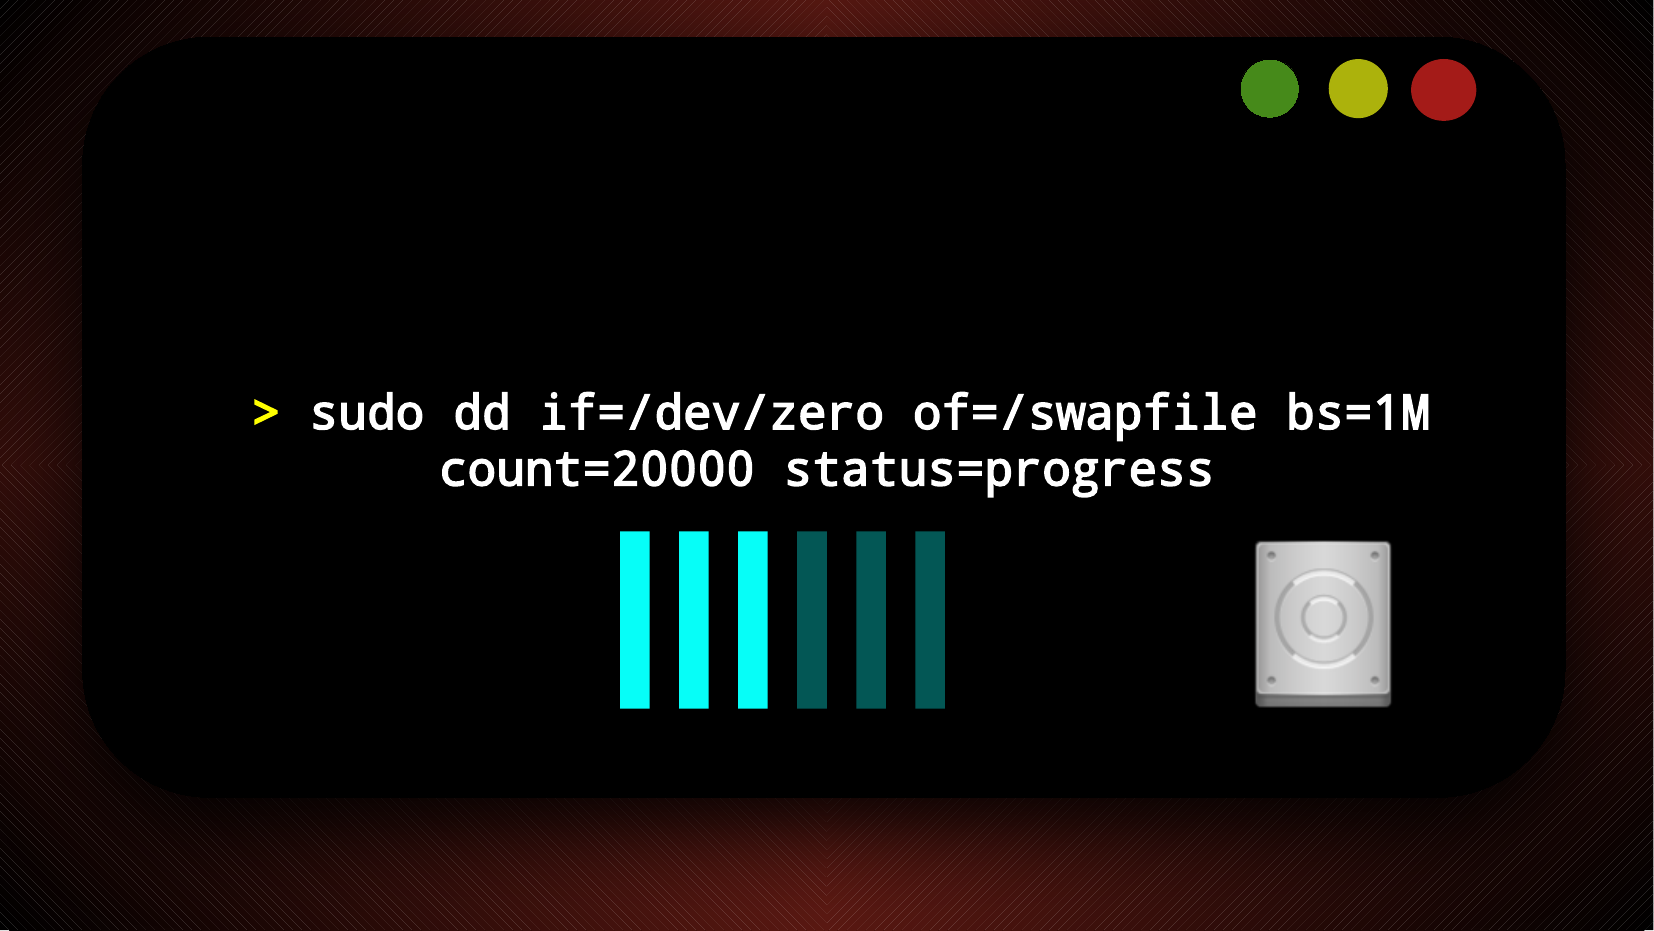

> sudo dd if=/dev/zero of=/swapfile bs=1M count=20000 status=progress